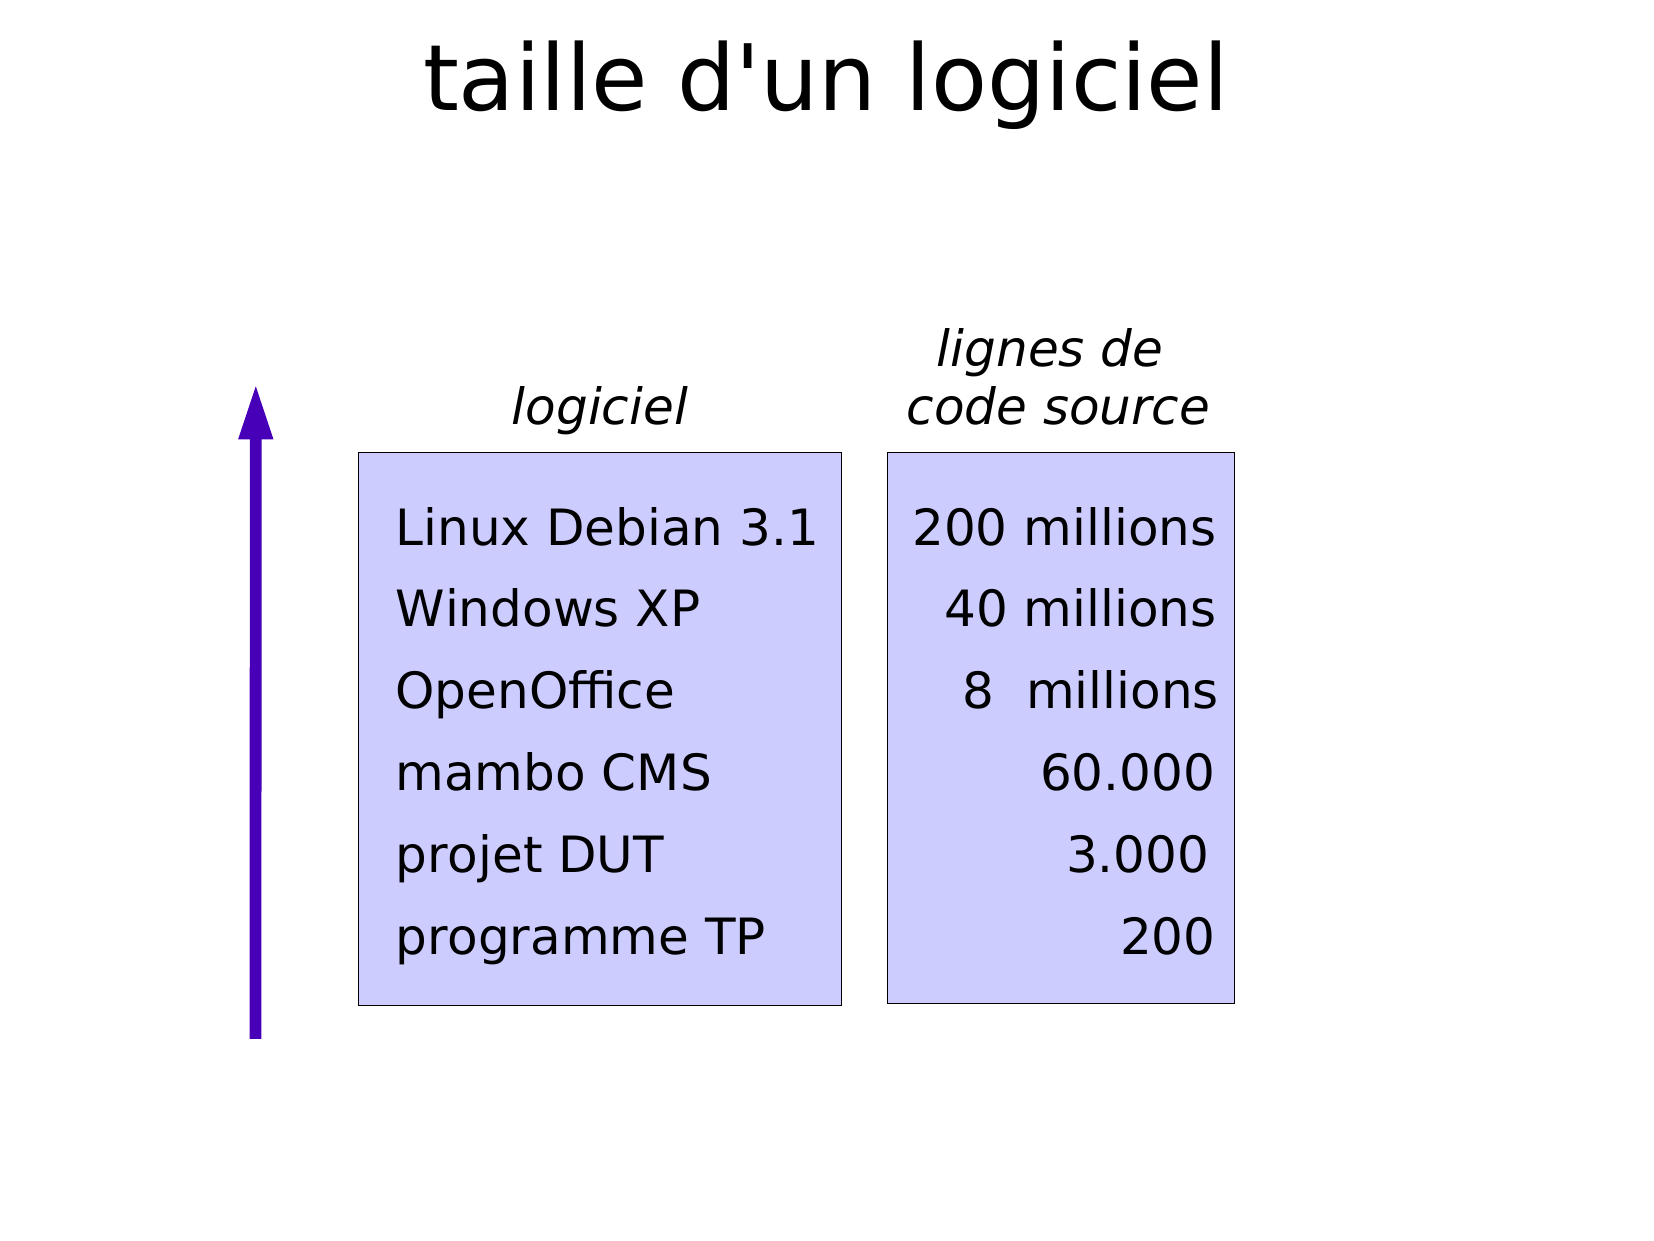

# taille d'un logiciel
lignes de
code source
logiciel
Linux Debian 3.1		200 millions
Windows XP			 40 millions
OpenOffice 8 millions
mambo CMS			 60.000
projet DUT				 	 3.000
programme TP		 200